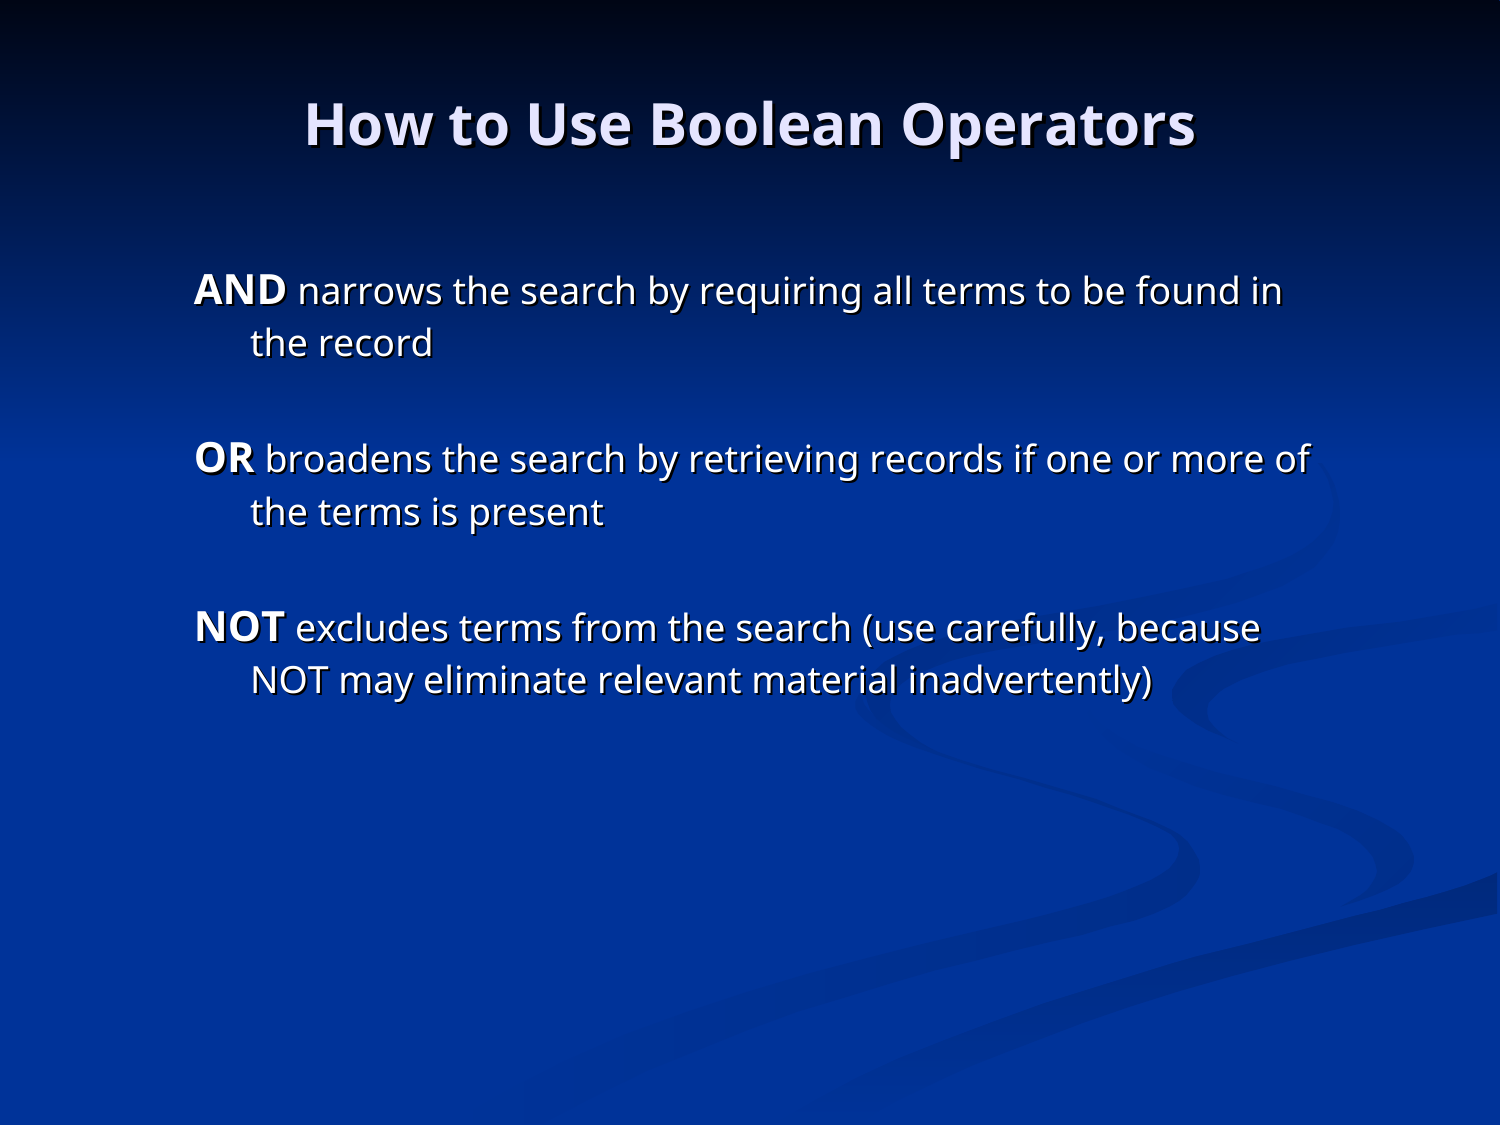

# How to Use Boolean Operators
AND narrows the search by requiring all terms to be found in the record
OR broadens the search by retrieving records if one or more of the terms is present
NOT excludes terms from the search (use carefully, because NOT may eliminate relevant material inadvertently)